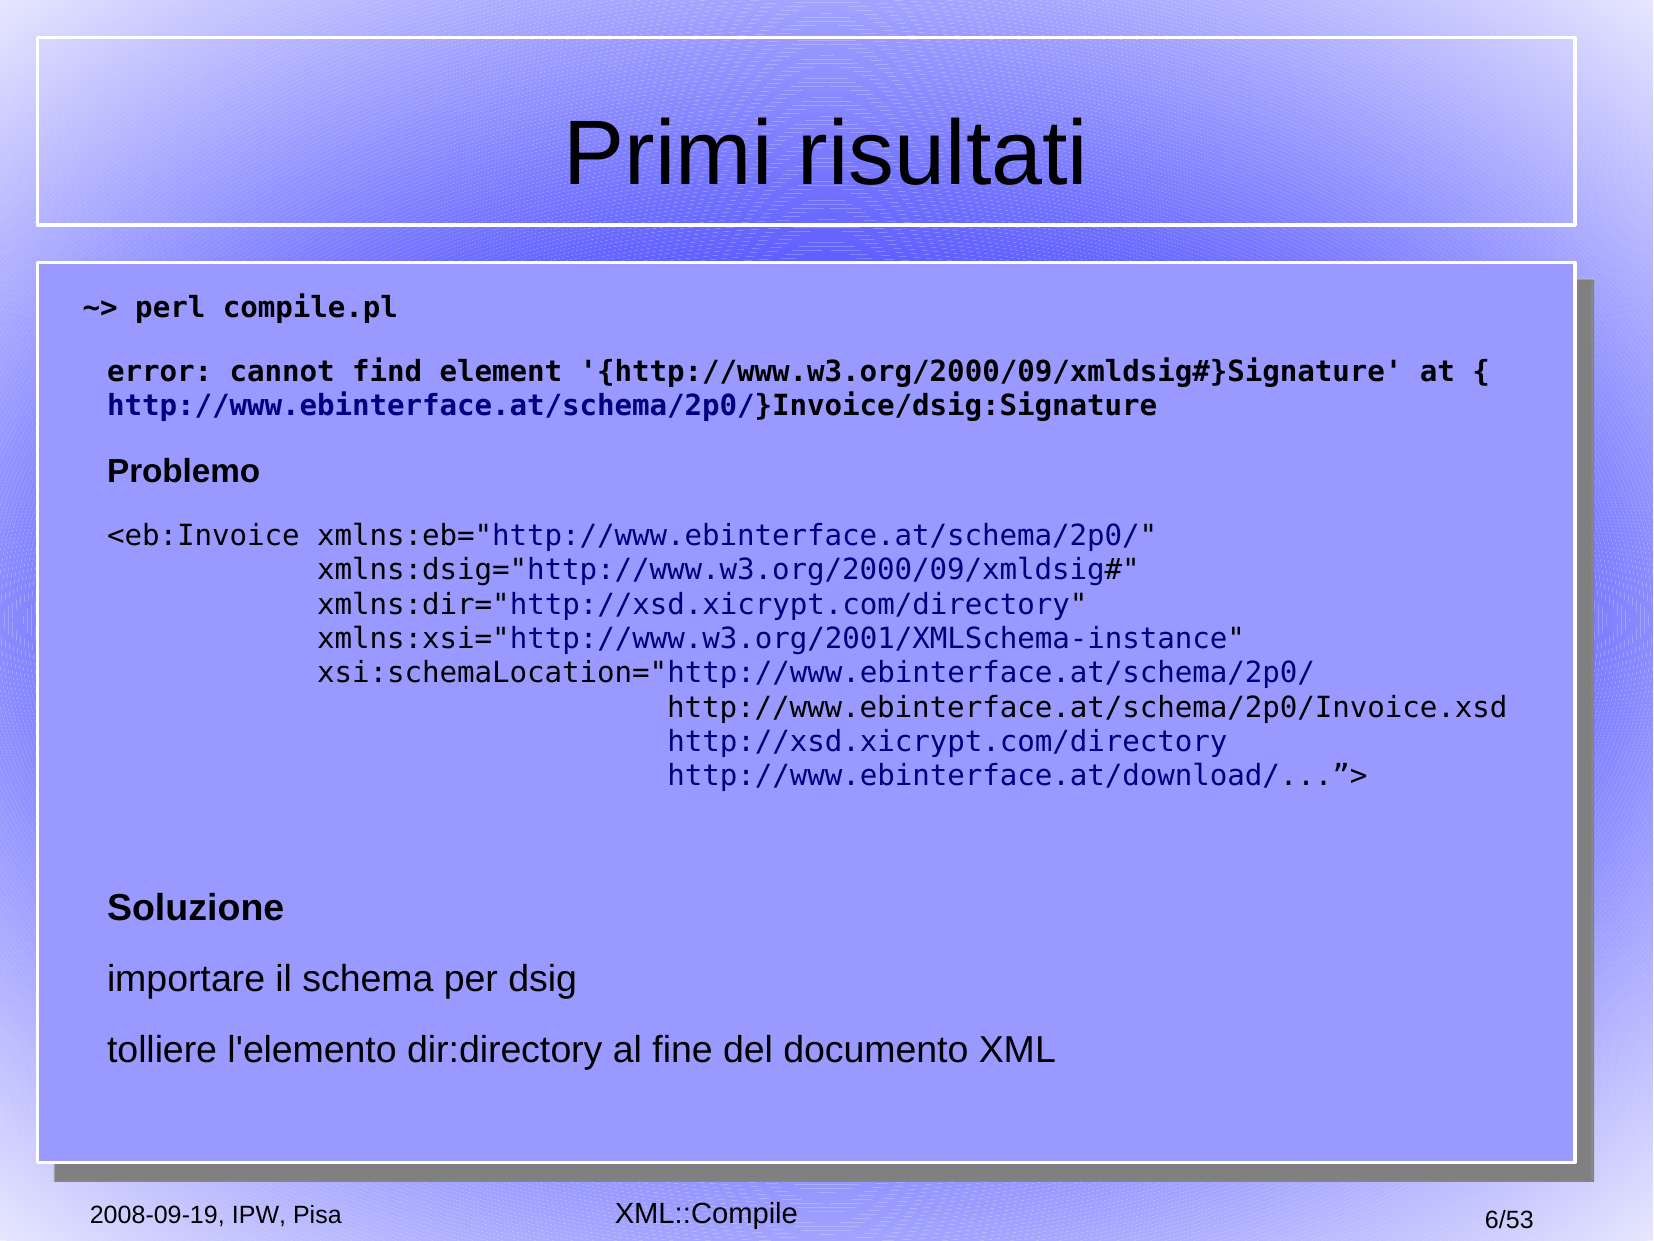

# Primi risultati
~> perl compile.pl
error: cannot find element '{http://www.w3.org/2000/09/xmldsig#}Signature' at {http://www.ebinterface.at/schema/2p0/}Invoice/dsig:Signature
Problemo
<eb:Invoice xmlns:eb="http://www.ebinterface.at/schema/2p0/"
 xmlns:dsig="http://www.w3.org/2000/09/xmldsig#"
 xmlns:dir="http://xsd.xicrypt.com/directory"
 xmlns:xsi="http://www.w3.org/2001/XMLSchema-instance"
 xsi:schemaLocation="http://www.ebinterface.at/schema/2p0/
 http://www.ebinterface.at/schema/2p0/Invoice.xsd
 http://xsd.xicrypt.com/directory
 http://www.ebinterface.at/download/...”>
Soluzione
importare il schema per dsig
tolliere l'elemento dir:directory al fine del documento XML